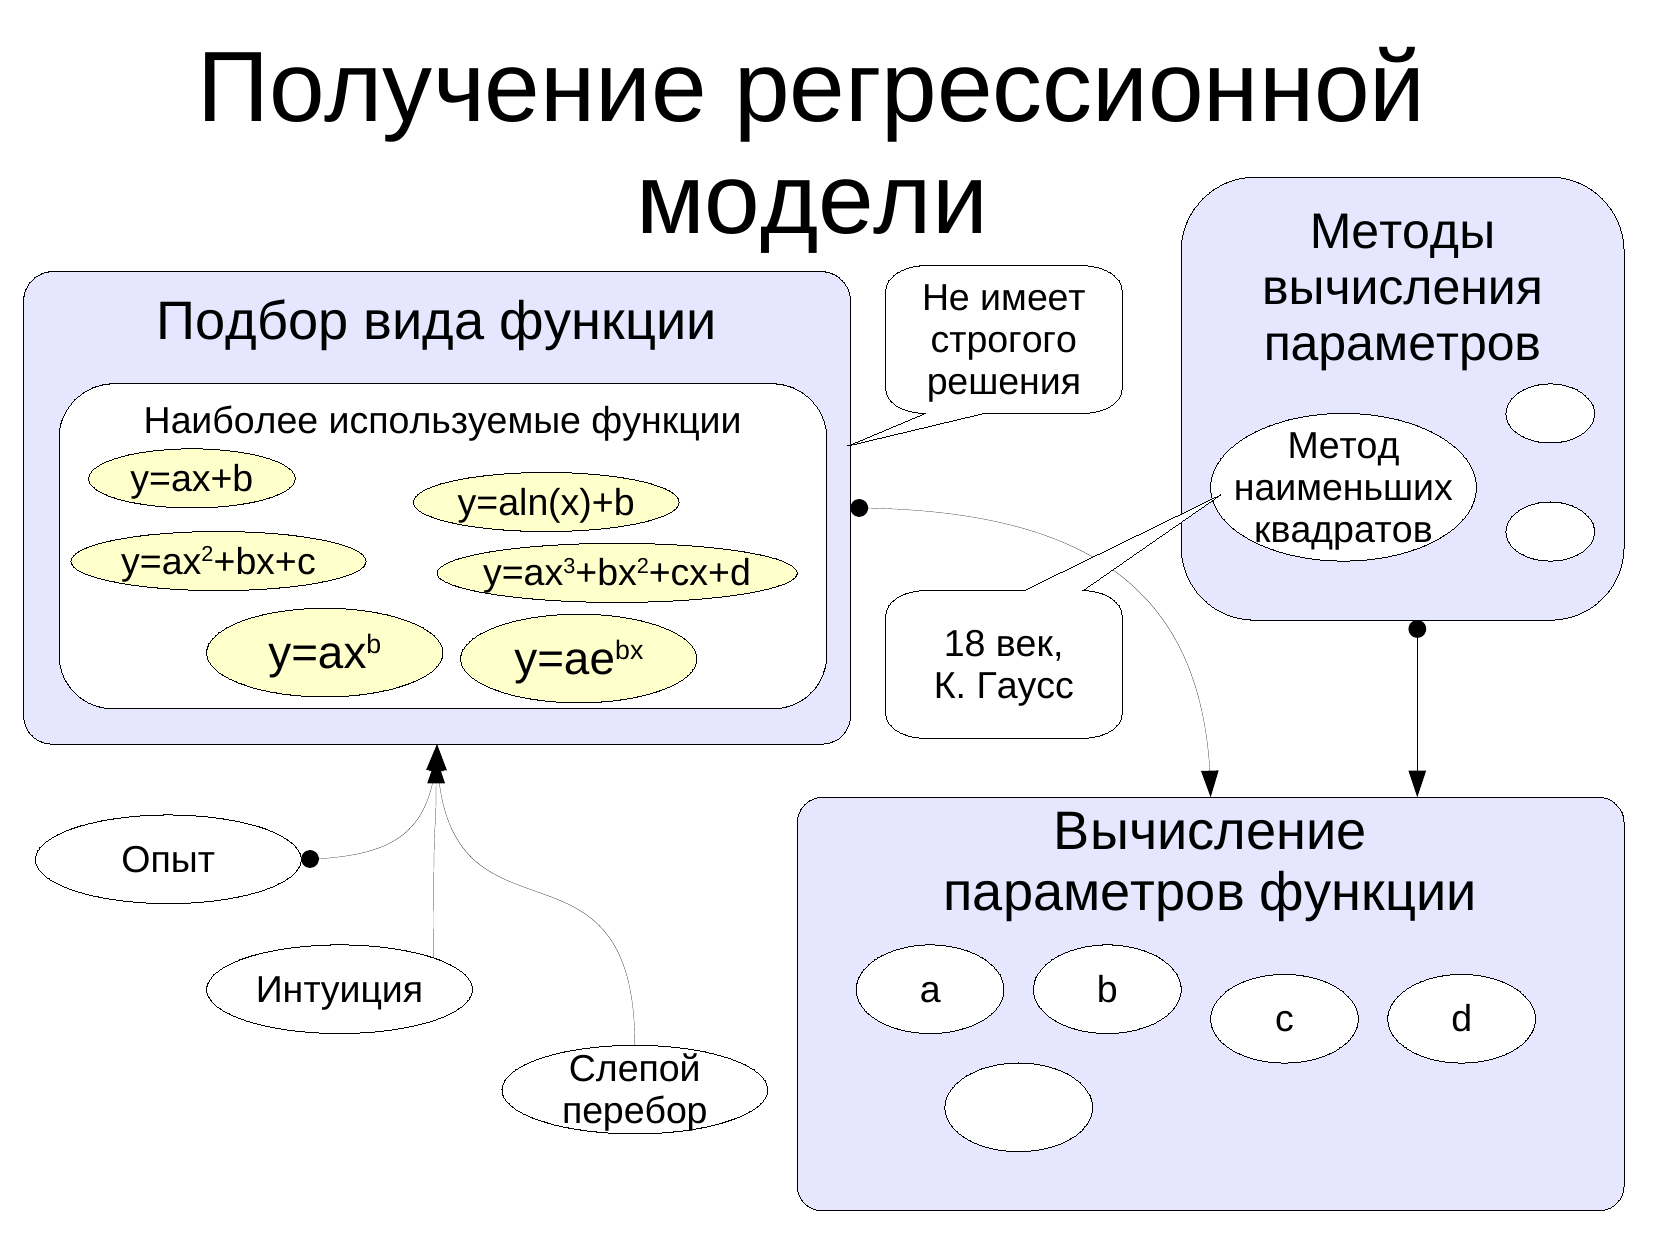

Получение регрессионной модели
Методы
вычисления
параметров
Не имеет строгого
решения
Подбор вида функции
Наиболее используемые функции
Метод
наименьших
квадратов
y=ax+b
y=ax+b
y=aln(x)+b
y=ax2+bx+c
y=ax3+bx2+cx+d
18 век,
К. Гаусс
y=axb
y=aebx
Вычисление
параметров функции
Опыт
Интуиция
a
b
c
d
Слепой
перебор